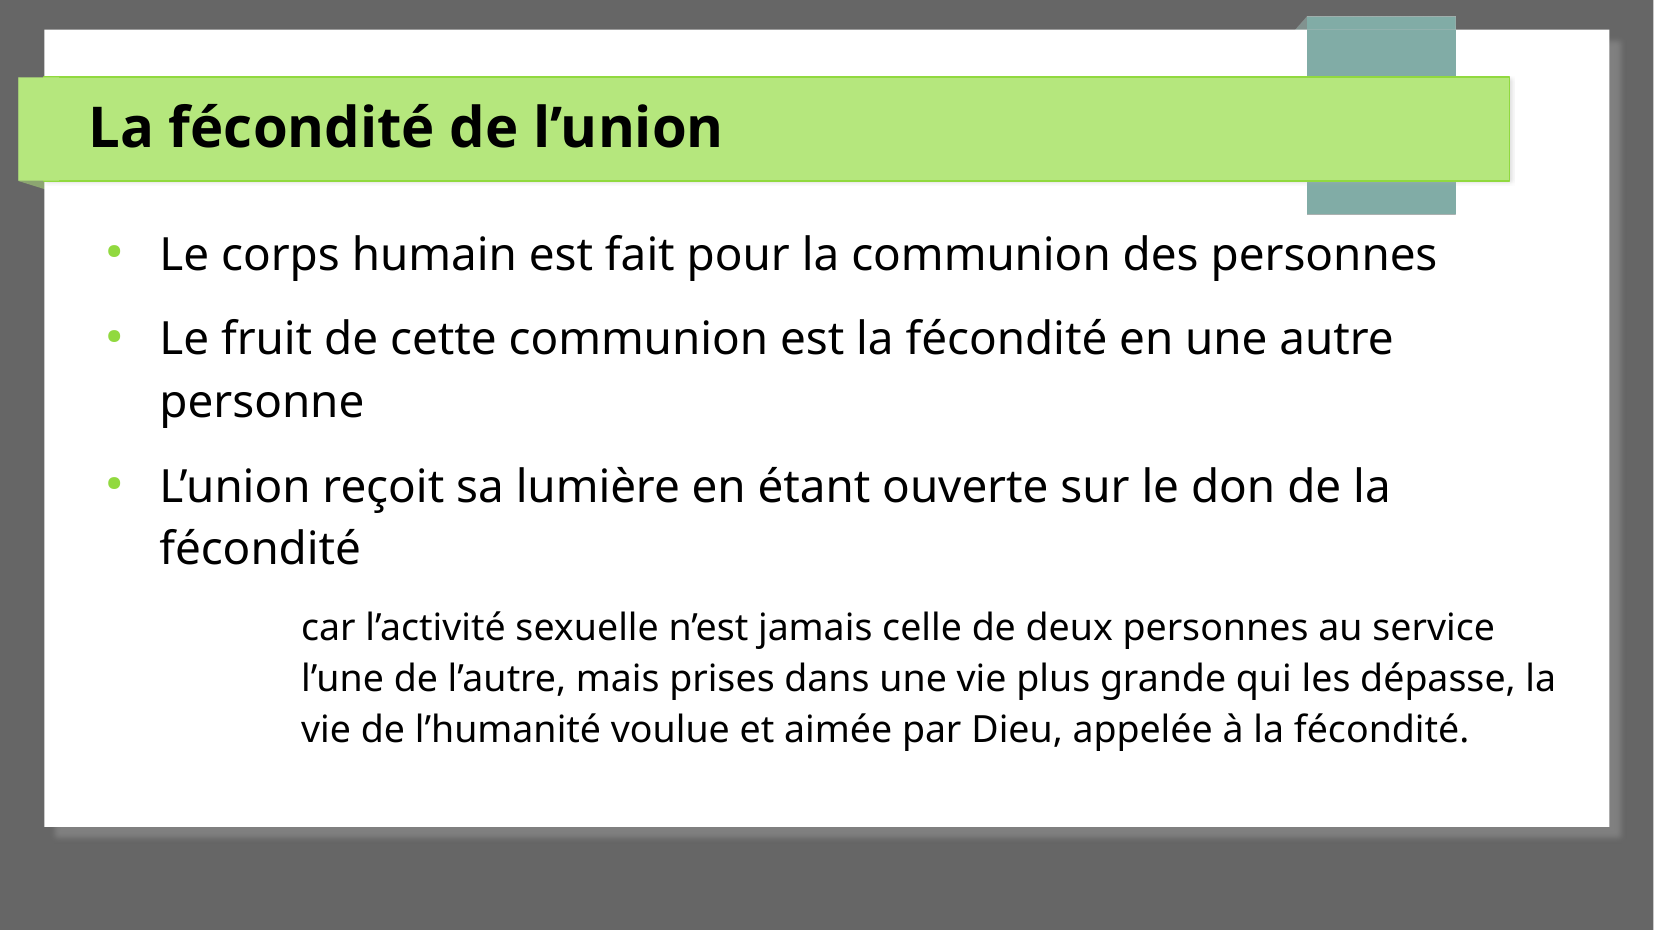

# La fécondité de l’union
Le corps humain est fait pour la communion des personnes
Le fruit de cette communion est la fécondité en une autre personne
L’union reçoit sa lumière en étant ouverte sur le don de la fécondité
car l’activité sexuelle n’est jamais celle de deux personnes au service l’une de l’autre, mais prises dans une vie plus grande qui les dépasse, la vie de l’humanité voulue et aimée par Dieu, appelée à la fécondité.